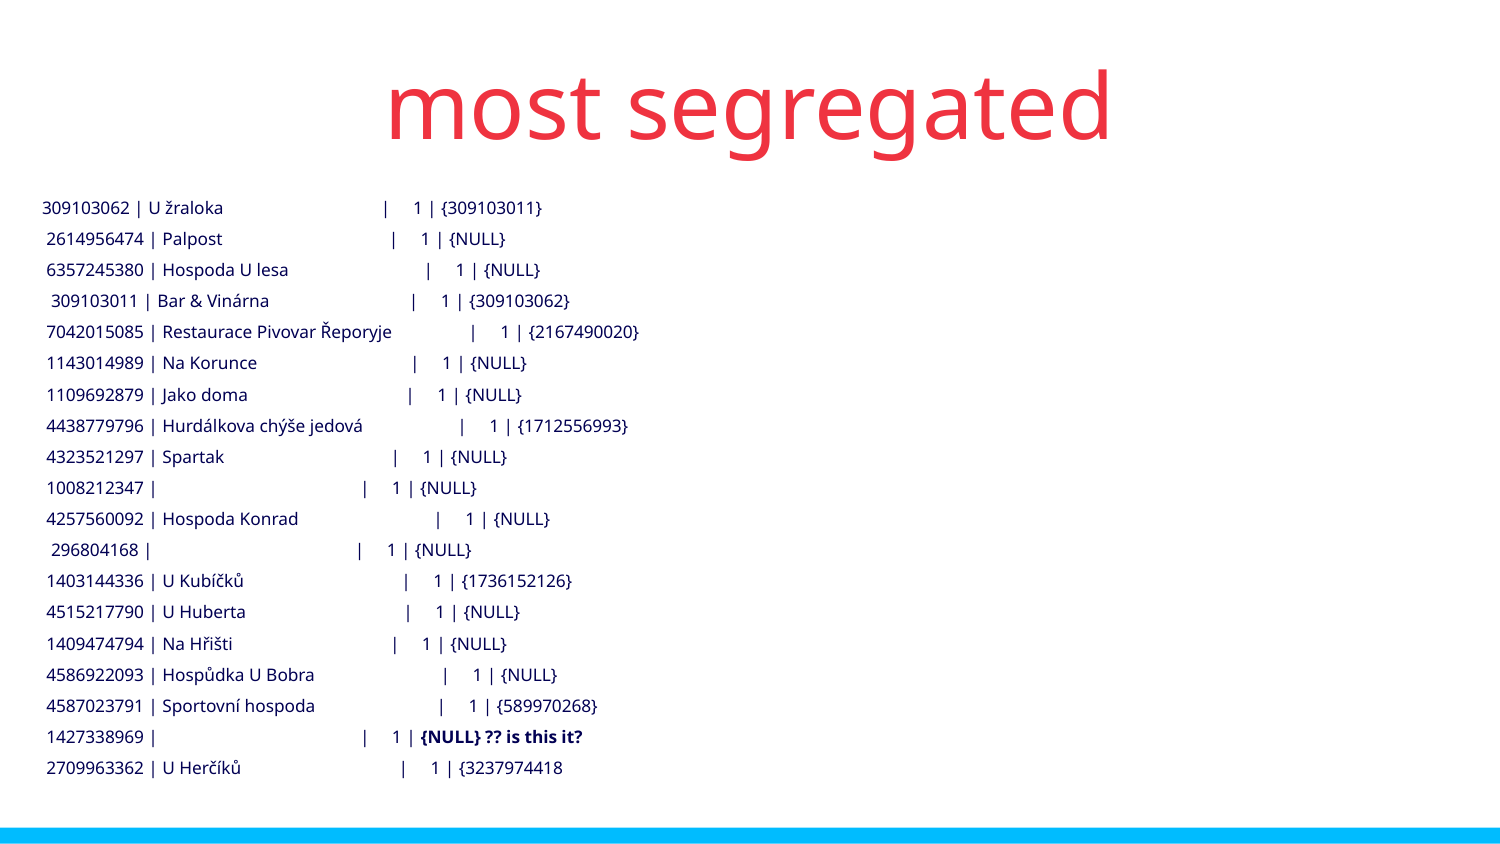

# most segregated
309103062 | U žraloka | 1 | {309103011}
 2614956474 | Palpost | 1 | {NULL}
 6357245380 | Hospoda U lesa | 1 | {NULL}
 309103011 | Bar & Vinárna | 1 | {309103062}
 7042015085 | Restaurace Pivovar Řeporyje | 1 | {2167490020}
 1143014989 | Na Korunce | 1 | {NULL}
 1109692879 | Jako doma | 1 | {NULL}
 4438779796 | Hurdálkova chýše jedová | 1 | {1712556993}
 4323521297 | Spartak | 1 | {NULL}
 1008212347 | | 1 | {NULL}
 4257560092 | Hospoda Konrad | 1 | {NULL}
 296804168 | | 1 | {NULL}
 1403144336 | U Kubíčků | 1 | {1736152126}
 4515217790 | U Huberta | 1 | {NULL}
 1409474794 | Na Hřišti | 1 | {NULL}
 4586922093 | Hospůdka U Bobra | 1 | {NULL}
 4587023791 | Sportovní hospoda | 1 | {589970268}
 1427338969 | | 1 | {NULL} ?? is this it?
 2709963362 | U Herčíků | 1 | {3237974418